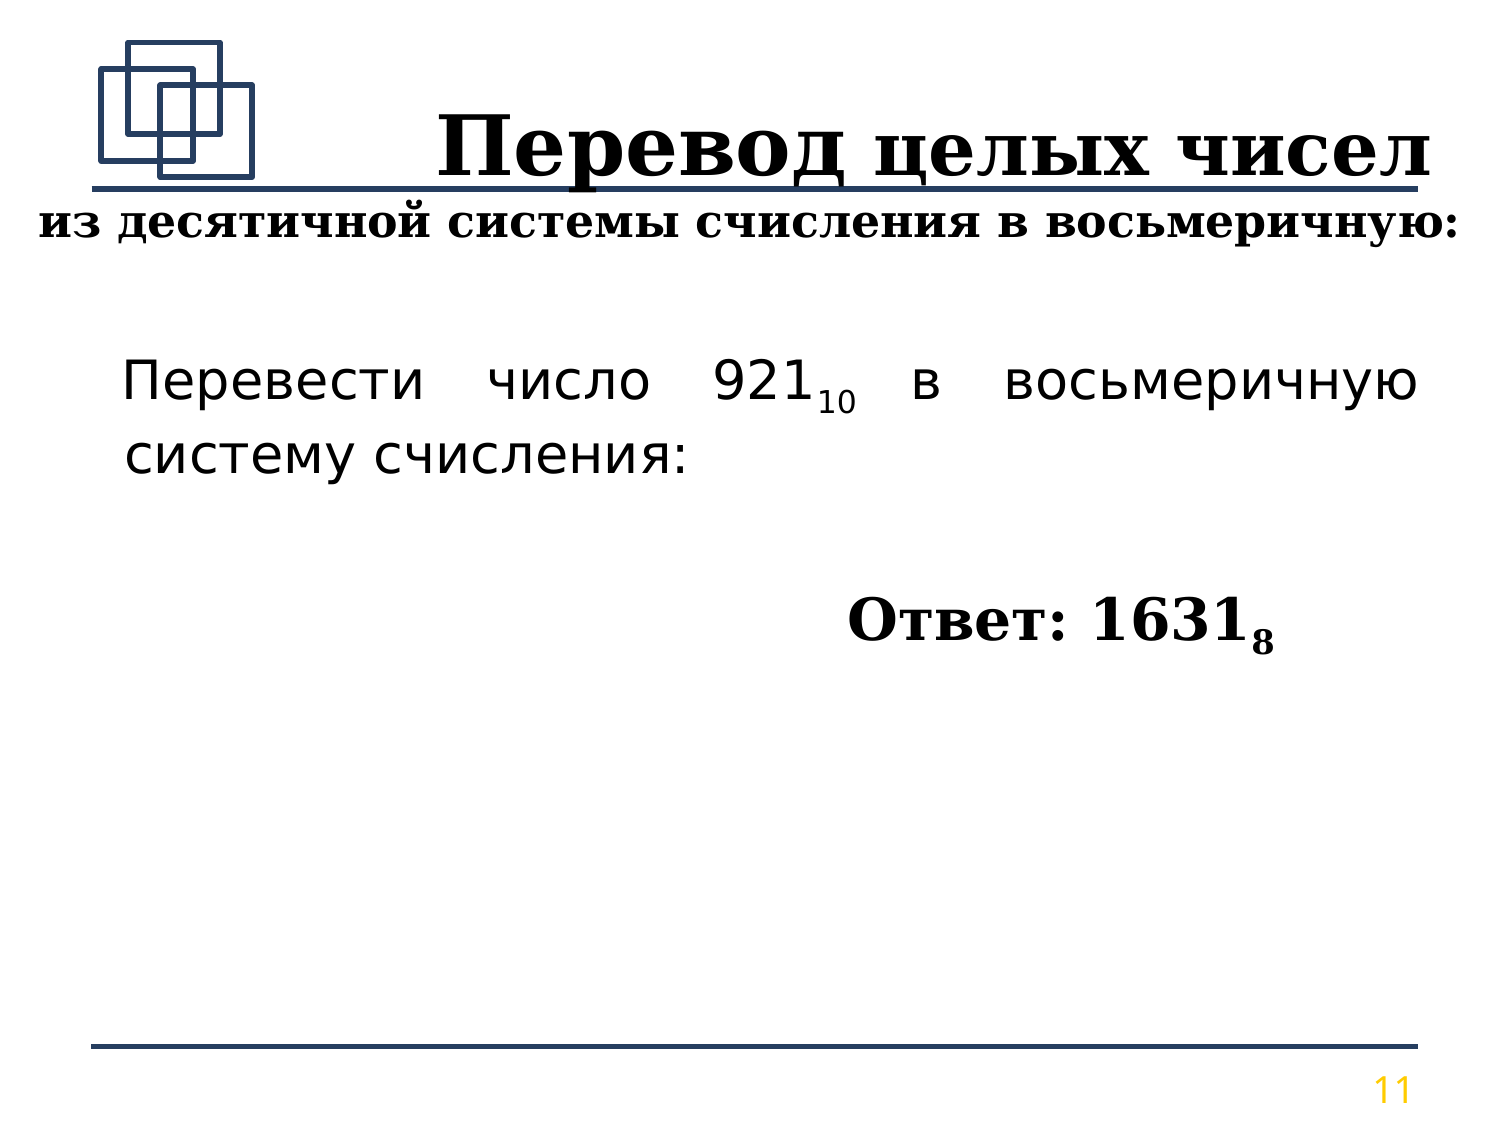

# Перевод целых чисел из десятичной системы счисления в восьмеричную:
 Перевести число 92110 в восьмеричную систему счисления:
Ответ: 16318